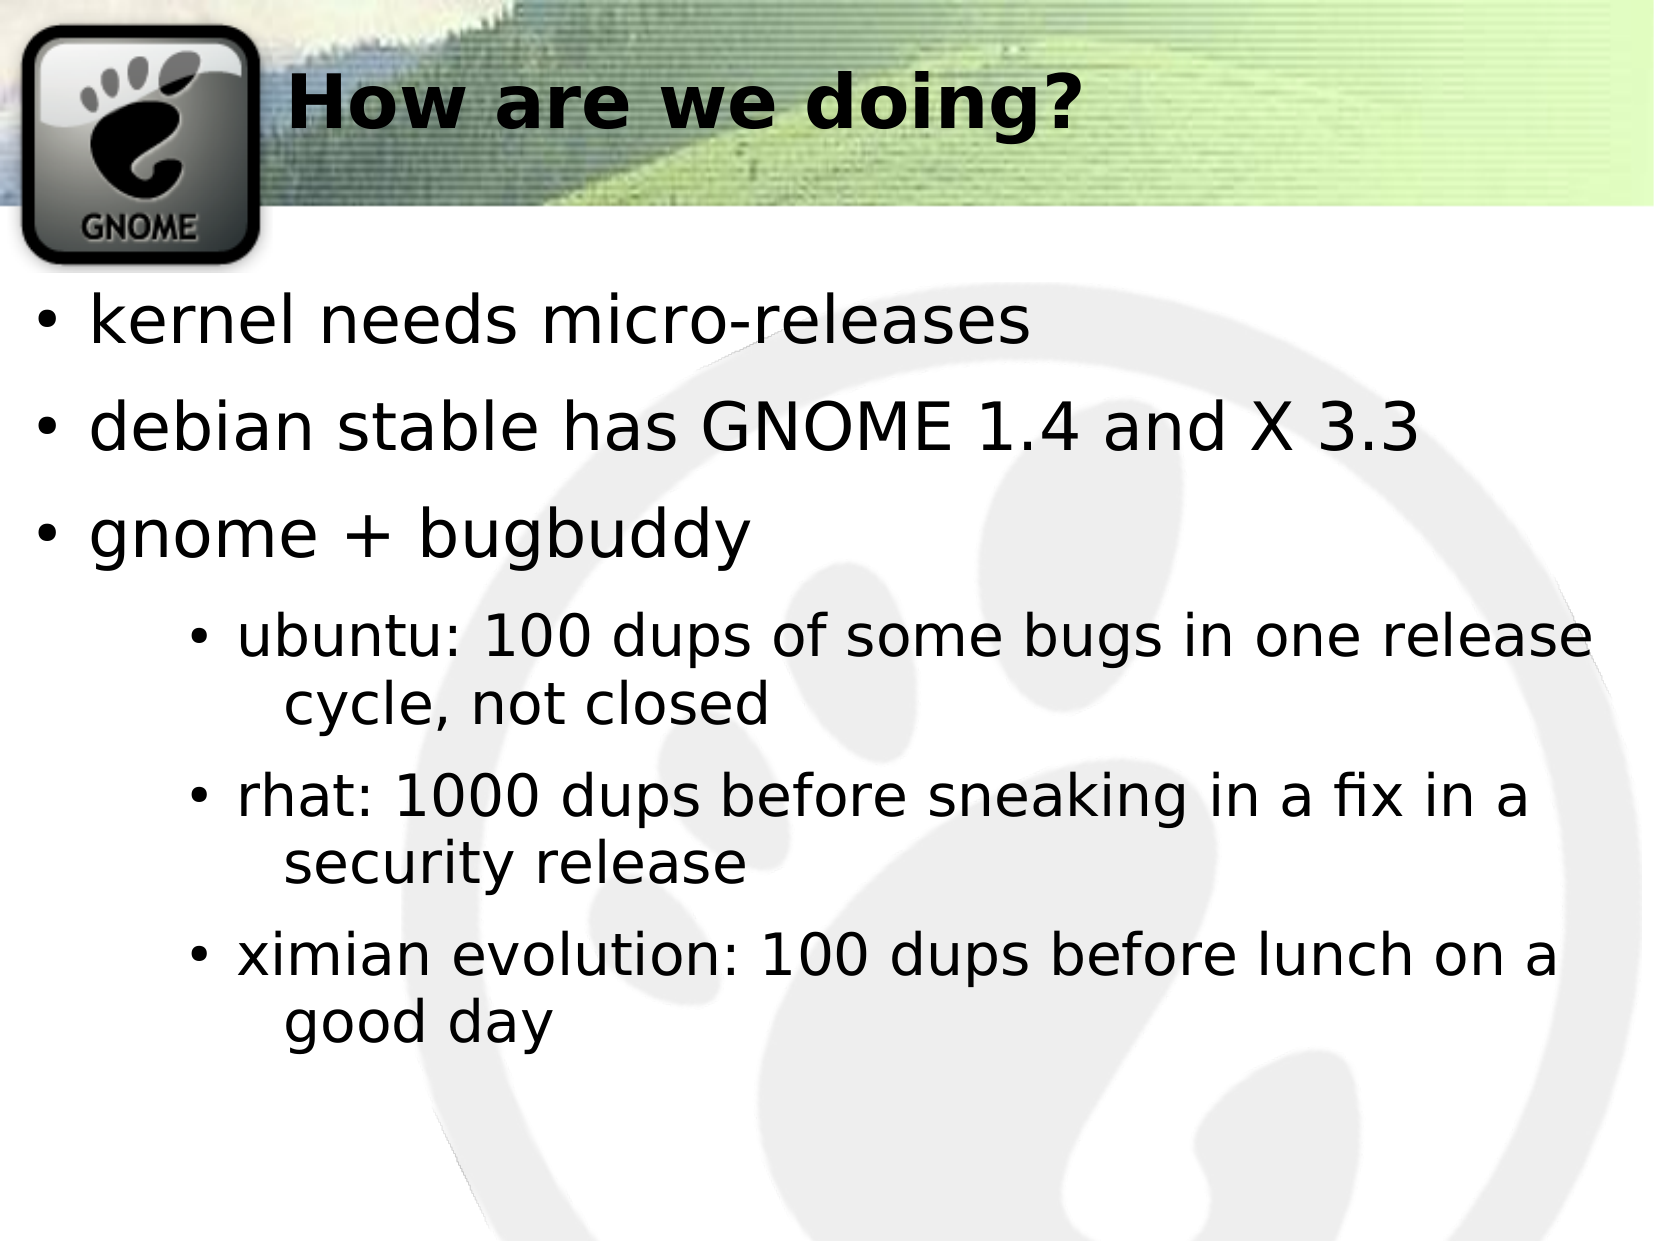

# How are we doing?
kernel needs micro-releases
debian stable has GNOME 1.4 and X 3.3
gnome + bugbuddy
ubuntu: 100 dups of some bugs in one release cycle, not closed
rhat: 1000 dups before sneaking in a fix in a security release
ximian evolution: 100 dups before lunch on a good day